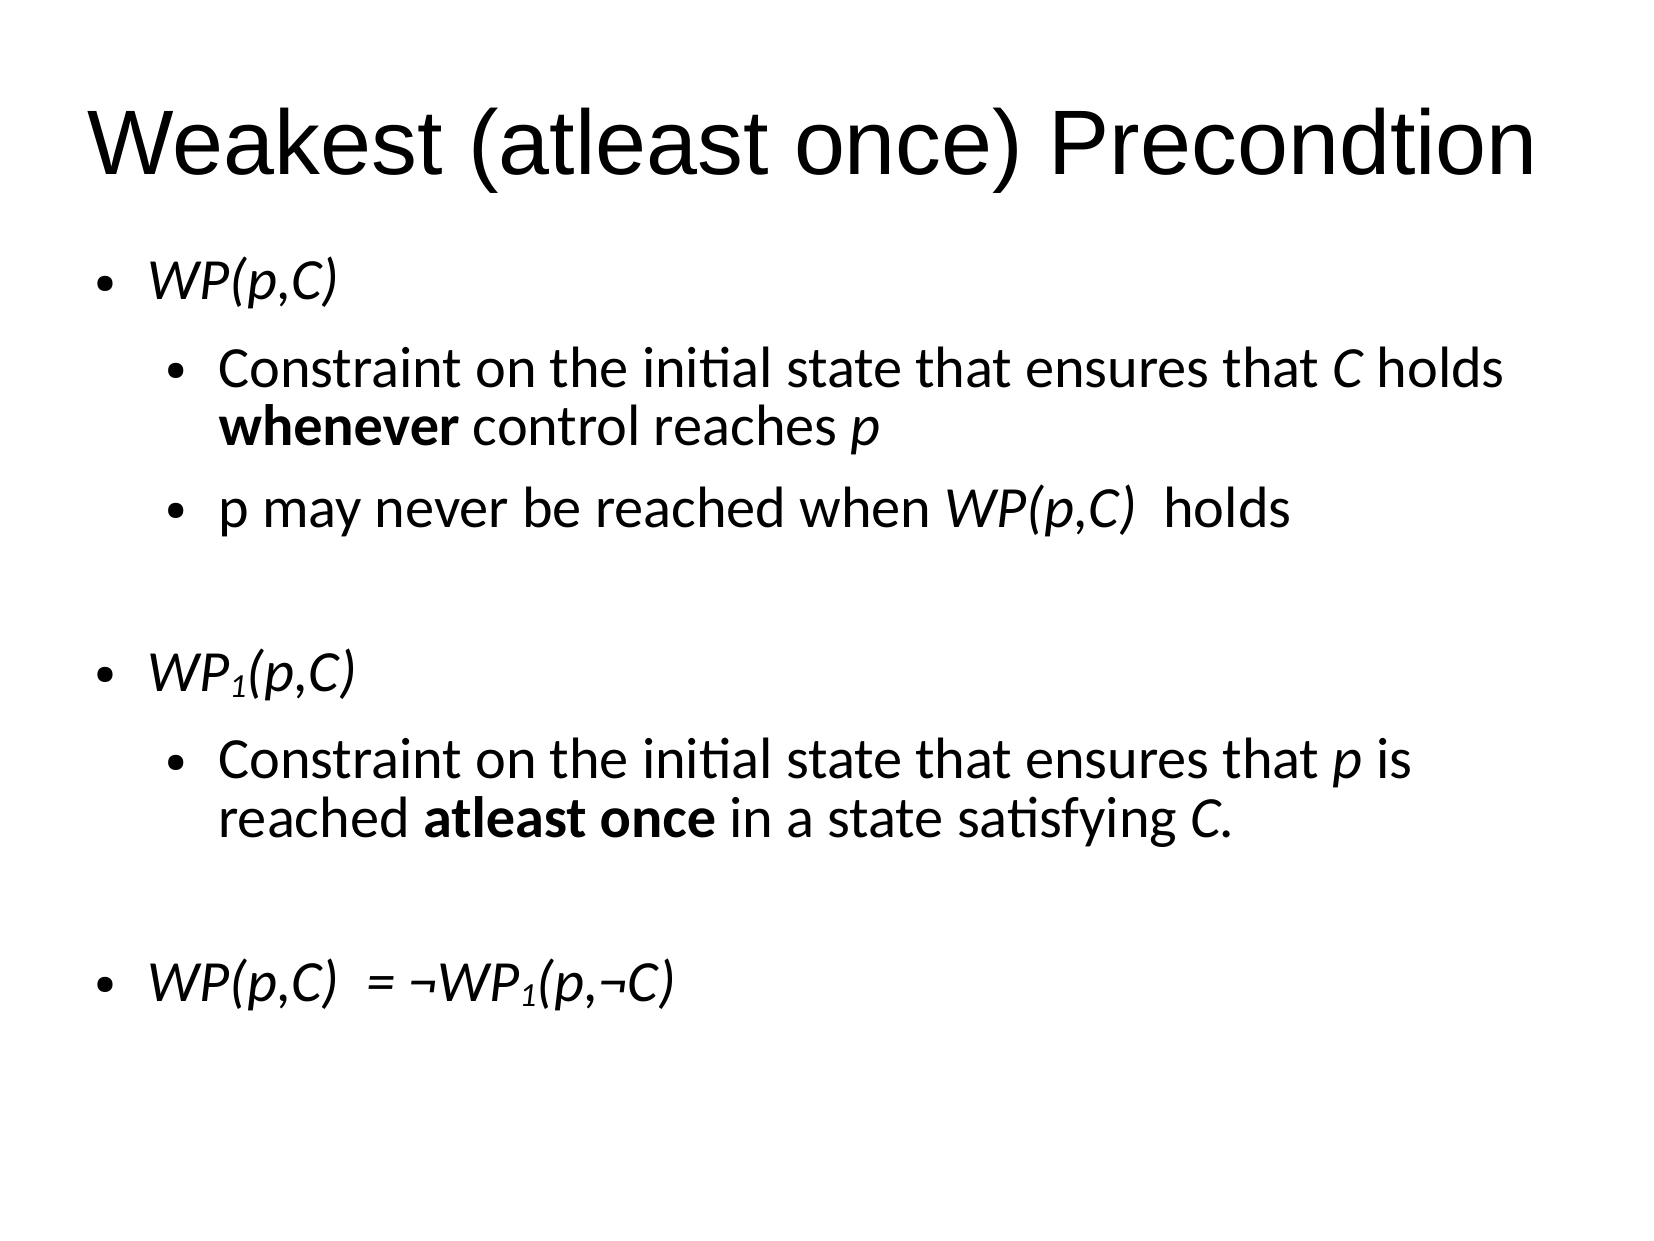

# Weakest (atleast once) Precondtion
WP(p,C)
Constraint on the initial state that ensures that C holds whenever control reaches p
p may never be reached when WP(p,C) holds
WP1(p,C)
Constraint on the initial state that ensures that p is reached atleast once in a state satisfying C.
WP(p,C) = ¬WP1(p,¬C)